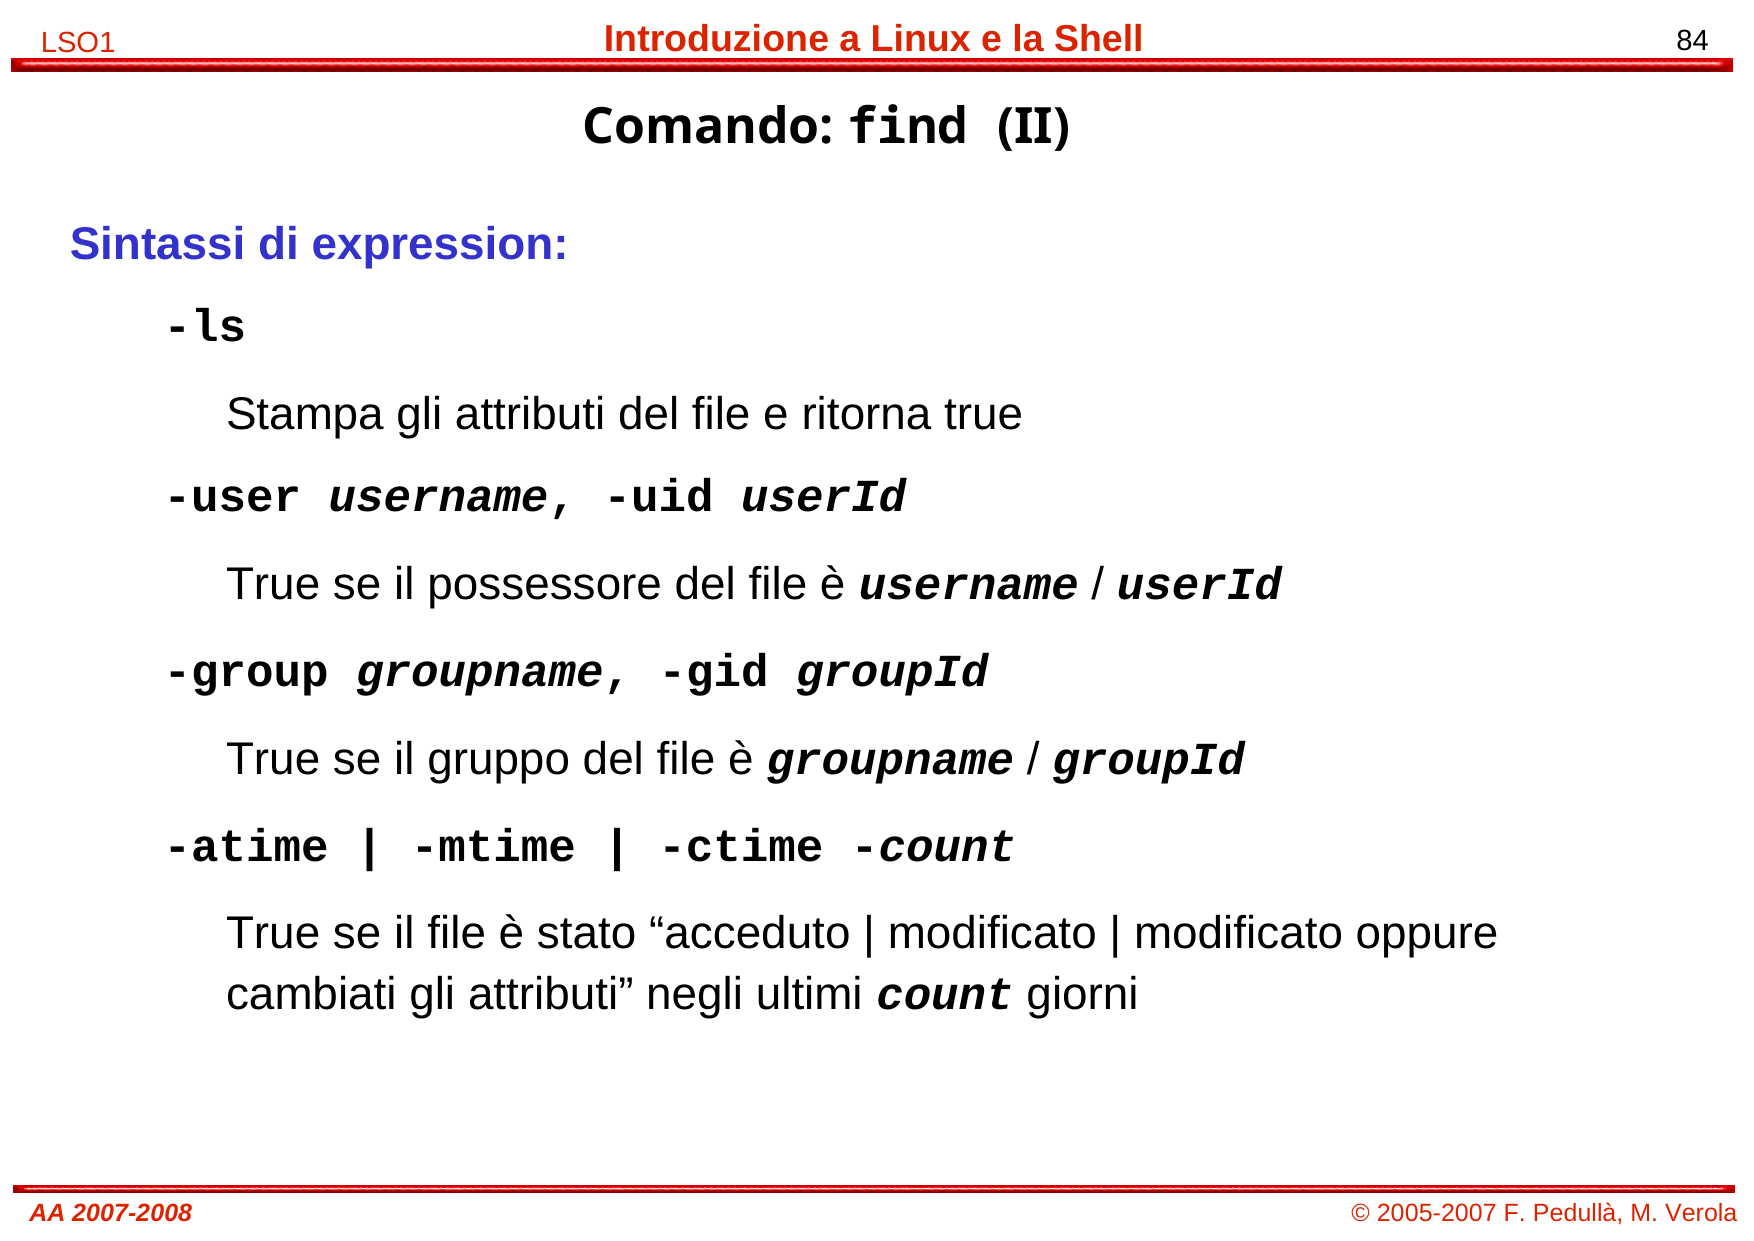

# Comando: find (II)
Sintassi di expression:
-ls
	Stampa gli attributi del file e ritorna true
-user username, -uid userId
	True se il possessore del file è username / userId
-group groupname, -gid groupId
	True se il gruppo del file è groupname / groupId
-atime | -mtime | -ctime -count
	True se il file è stato “acceduto | modificato | modificato oppure cambiati gli attributi” negli ultimi count giorni